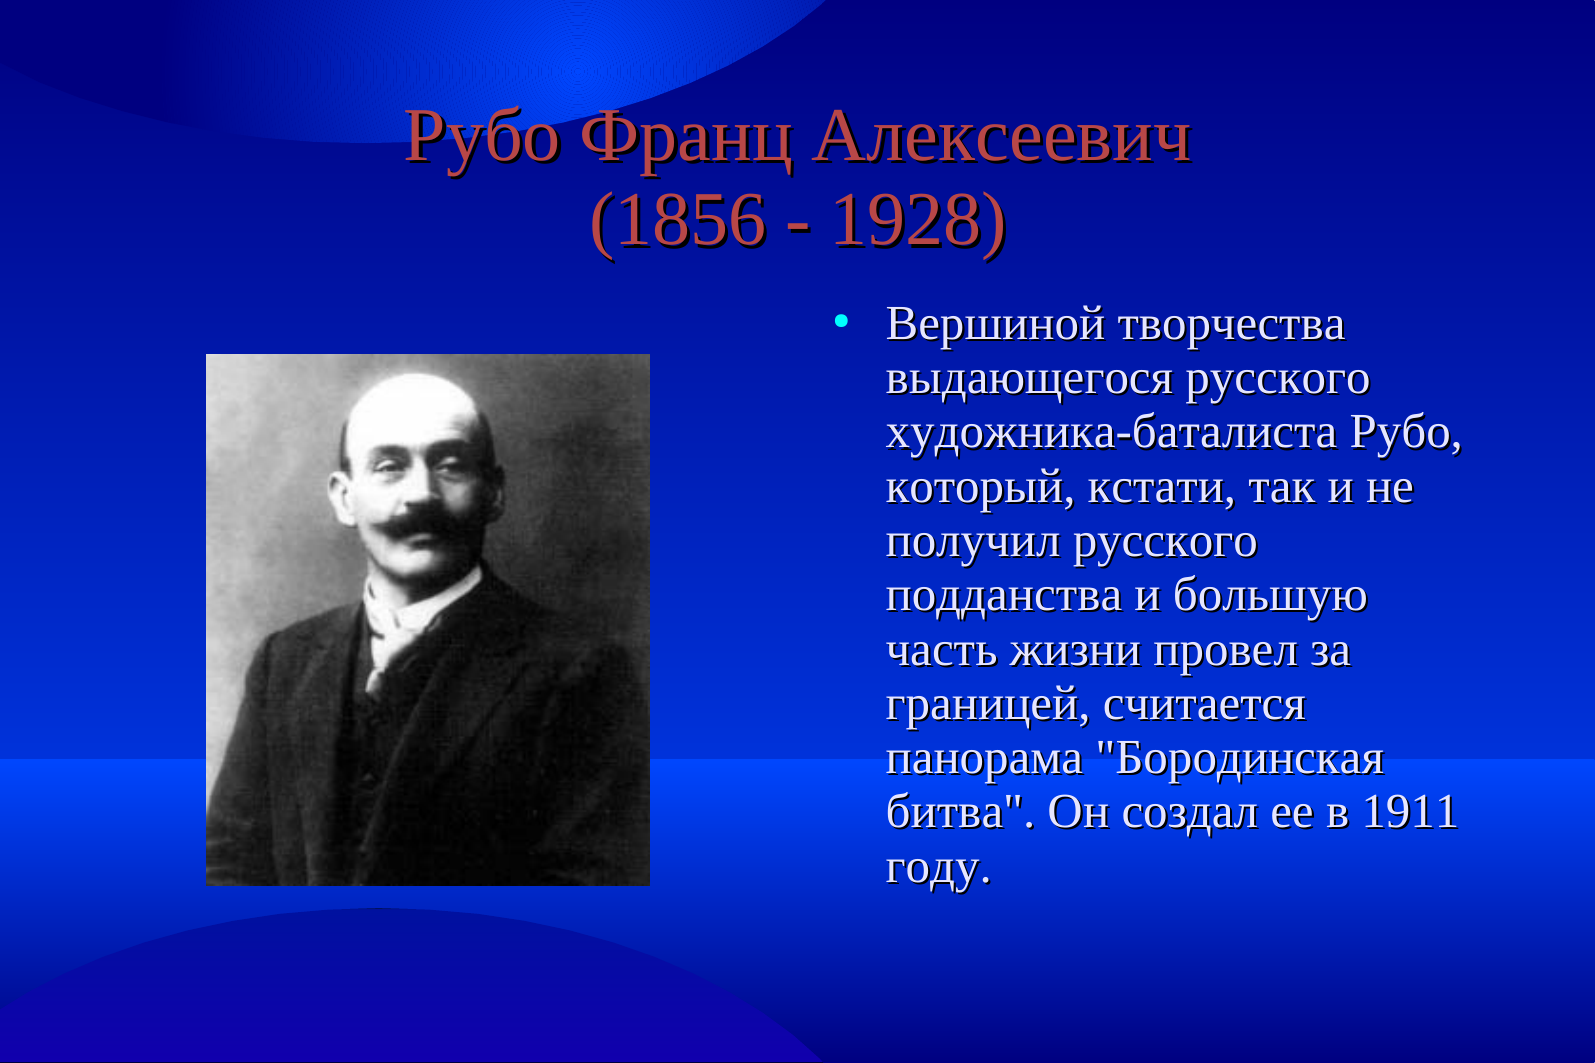

# Рубо Франц Алексеевич (1856 - 1928)
Вершиной творчества выдающегося русского художника-баталиста Рубо, который, кстати, так и не получил русского подданства и большую часть жизни провел за границей, считается панорама "Бородинская битва". Он создал ее в 1911 году.